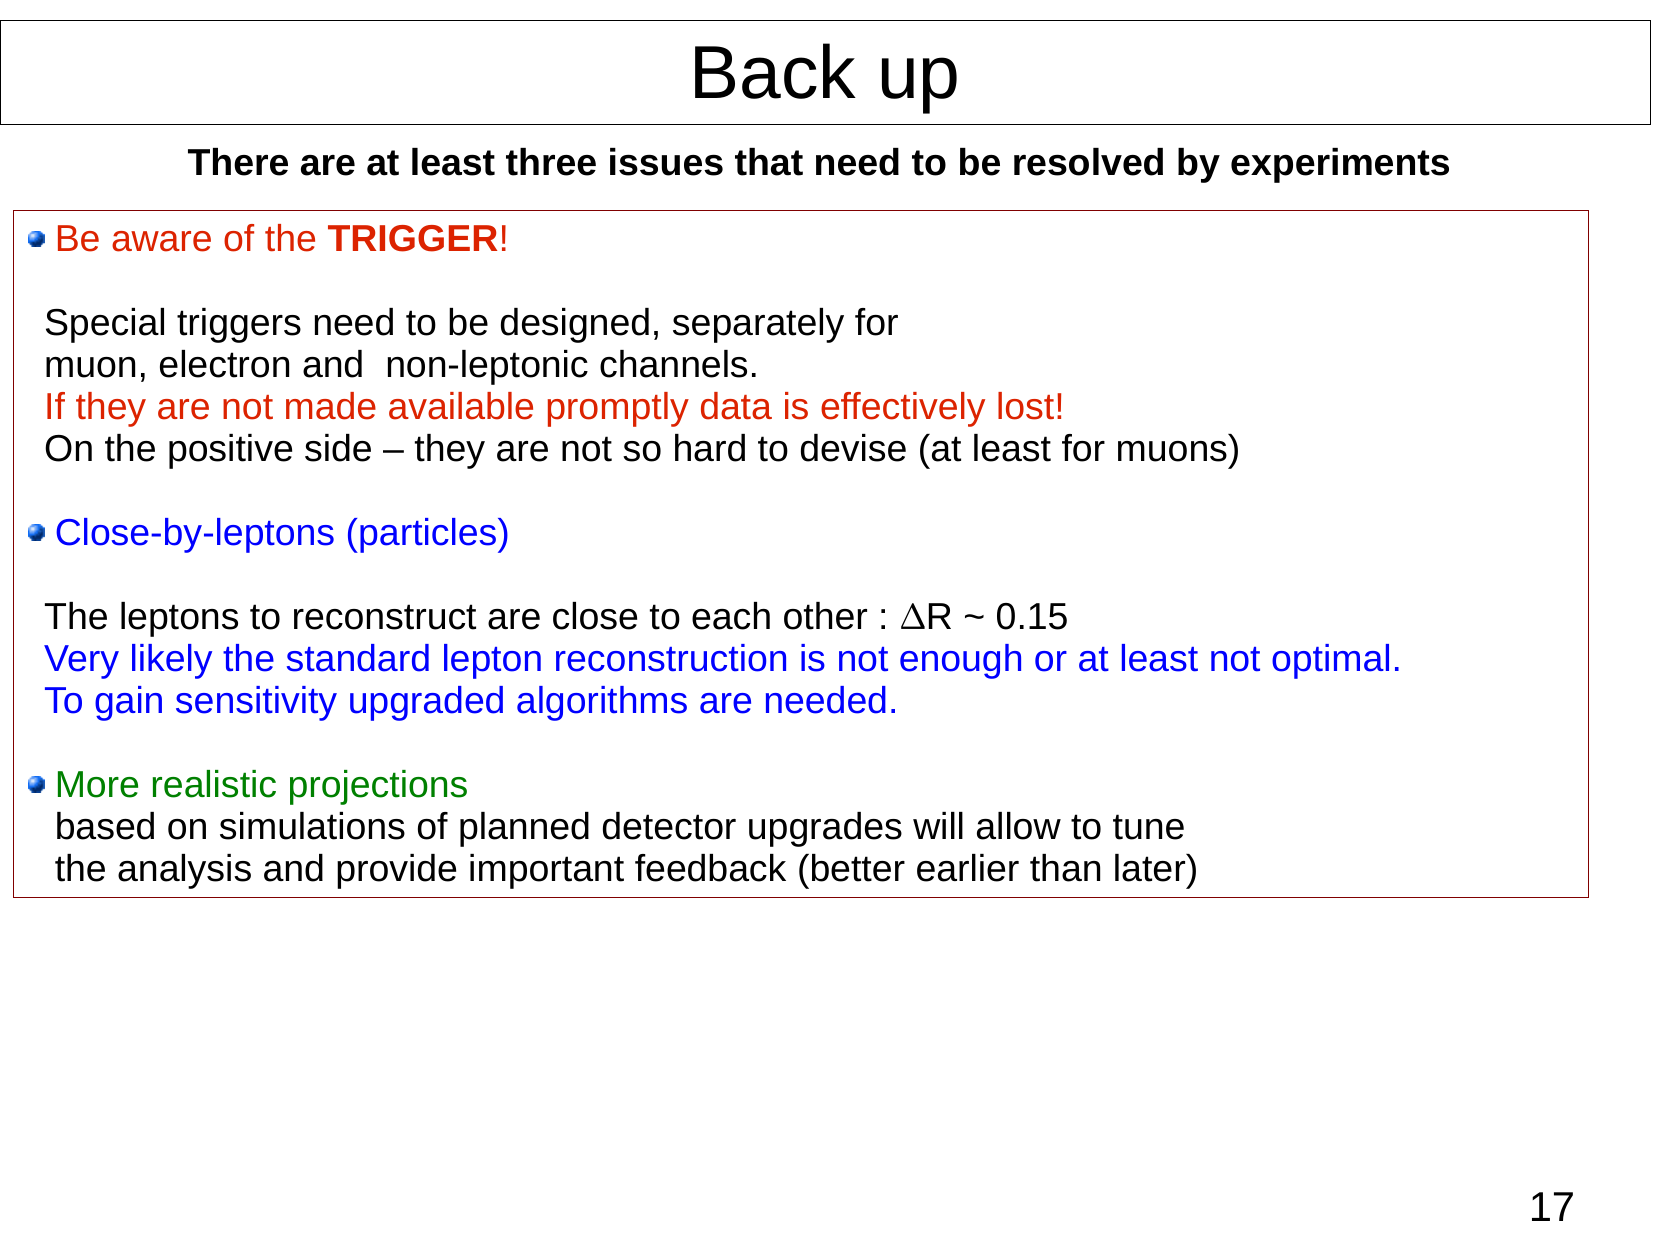

# Back up
There are at least three issues that need to be resolved by experiments
 Be aware of the TRIGGER!
Special triggers need to be designed, separately for
muon, electron and non-leptonic channels.
If they are not made available promptly data is effectively lost!
On the positive side – they are not so hard to devise (at least for muons)
 Close-by-leptons (particles)
The leptons to reconstruct are close to each other : R ~ 0.15
Very likely the standard lepton reconstruction is not enough or at least not optimal.
To gain sensitivity upgraded algorithms are needed.
 More realistic projections
 based on simulations of planned detector upgrades will allow to tune
 the analysis and provide important feedback (better earlier than later)